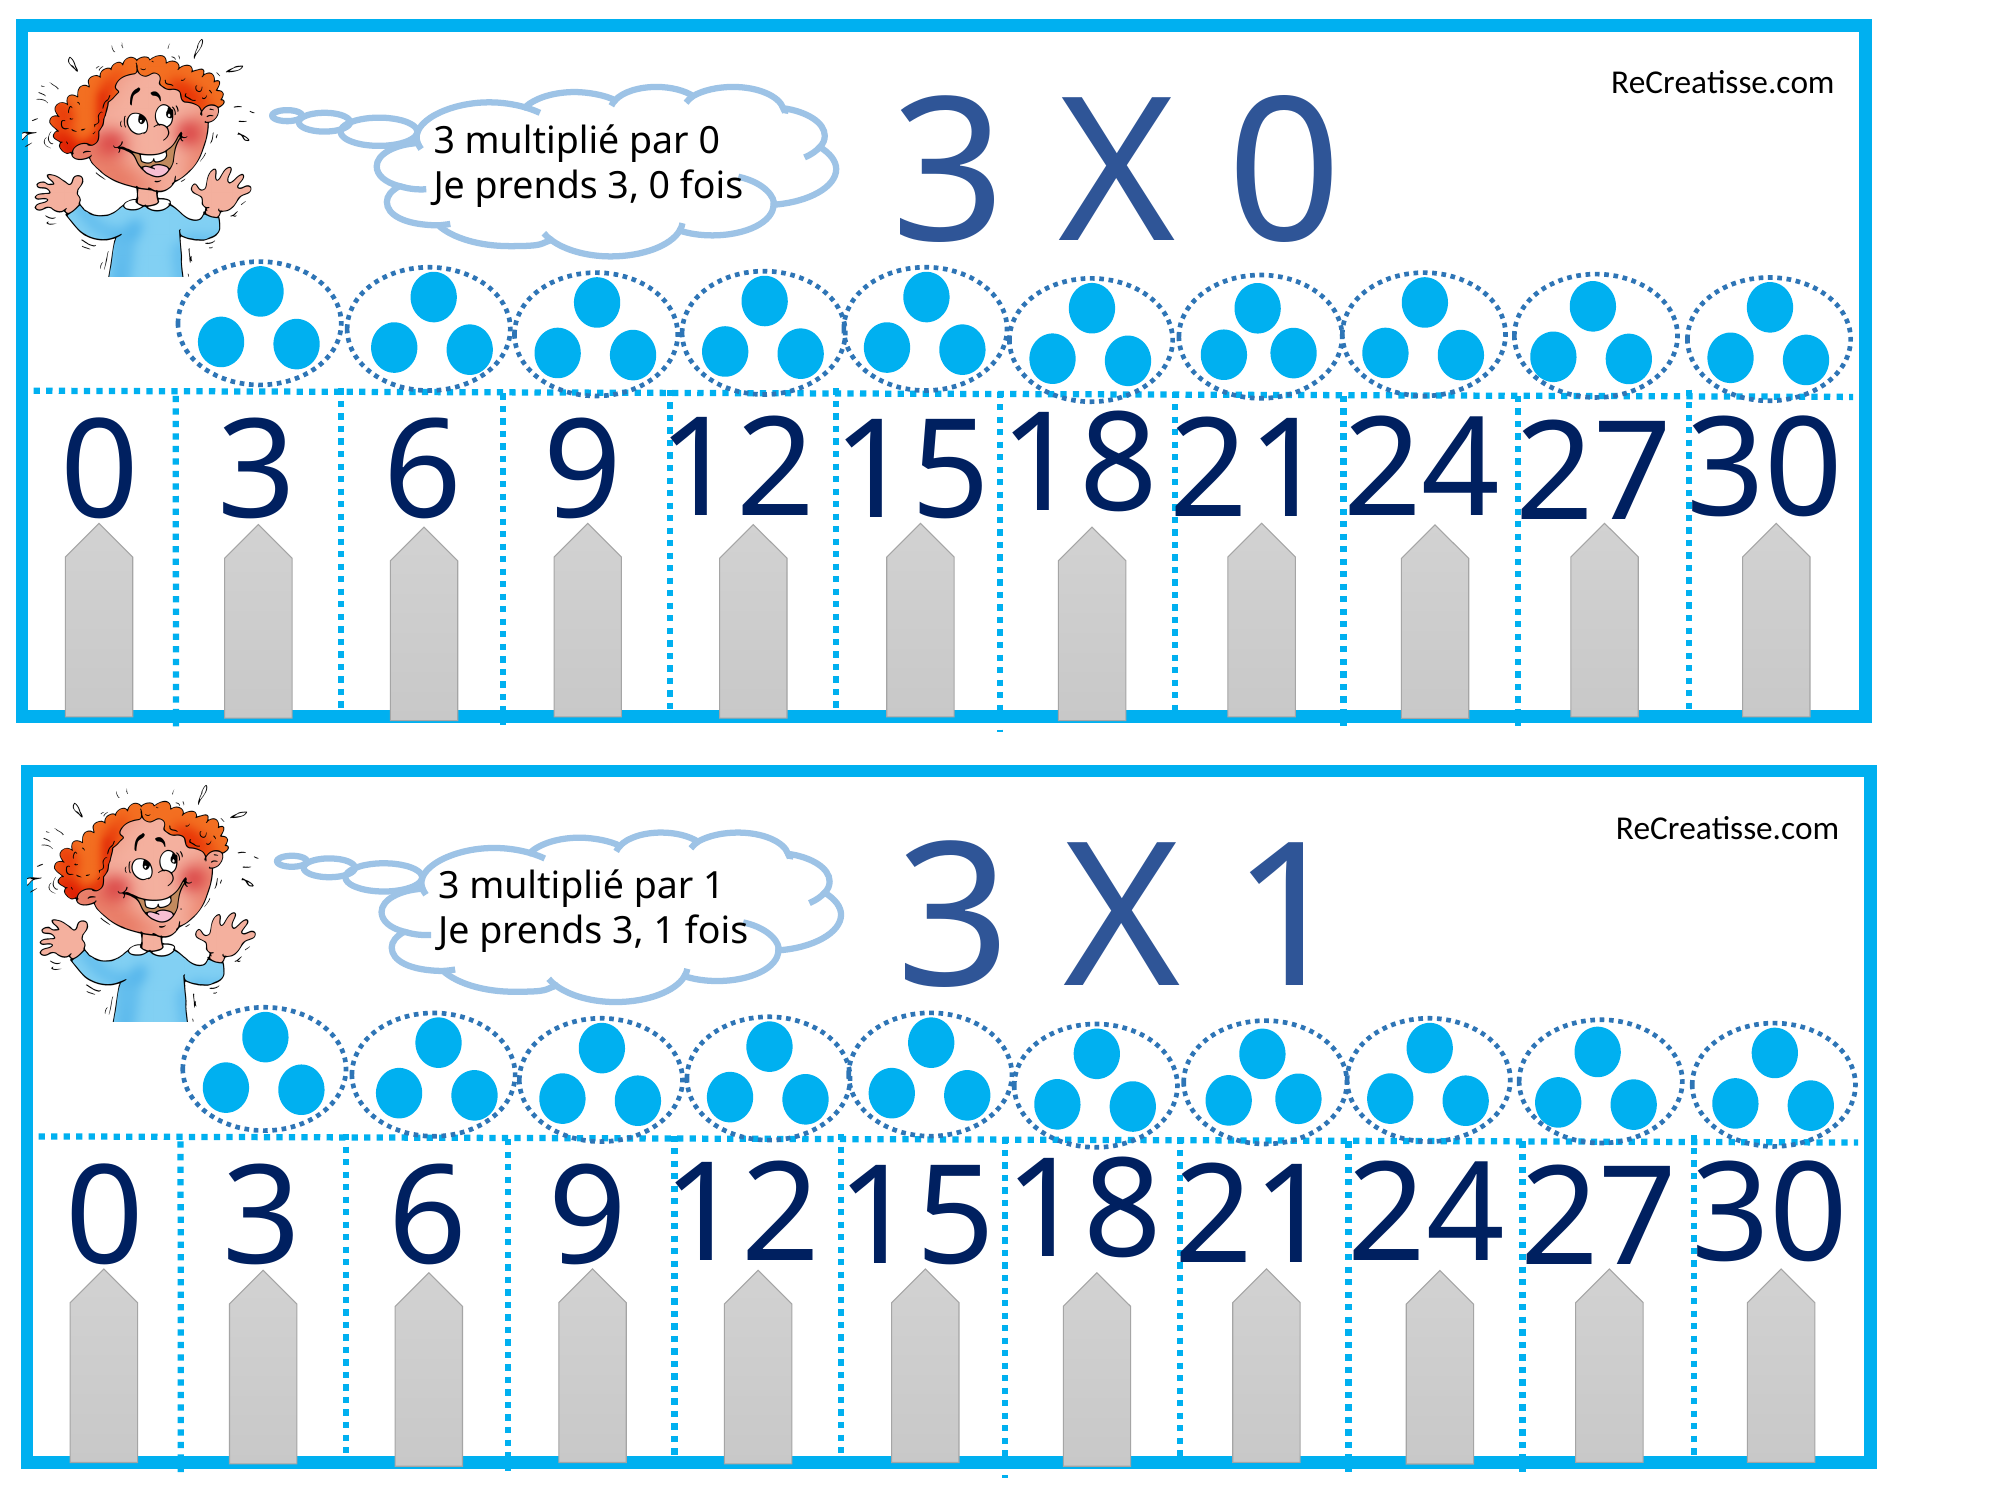

3 X 0
ReCreatisse.com
3 multiplié par 0
Je prends 3, 0 fois
18
12
24
30
21
0
3
6
15
9
27
3 X 1
ReCreatisse.com
3 multiplié par 1
Je prends 3, 1 fois
18
12
24
30
21
0
3
6
15
9
27